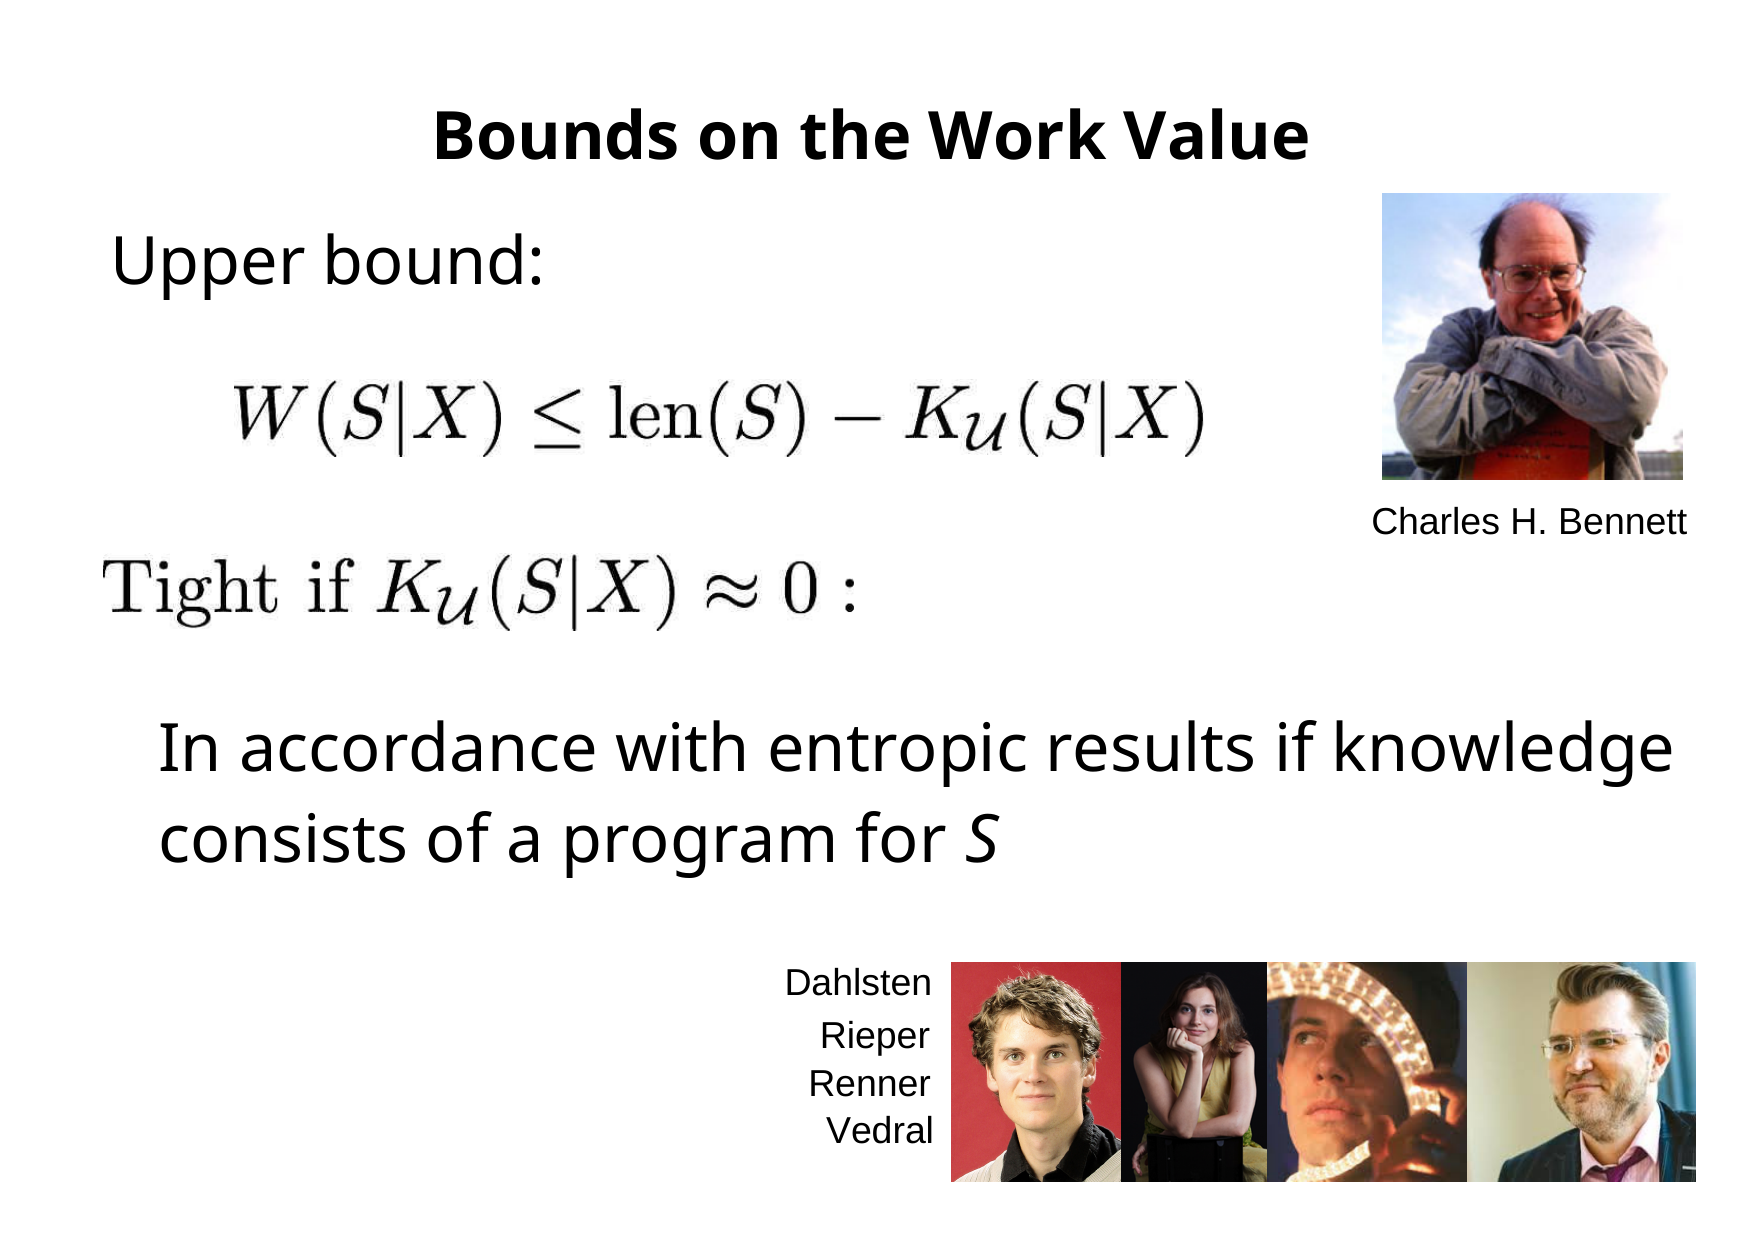

Bounds on the Work Value
Upper bound:
Charles H. Bennett
In accordance with entropic results if knowledge
consists of a program for S
Dahlsten
Rieper
Renner
Vedral